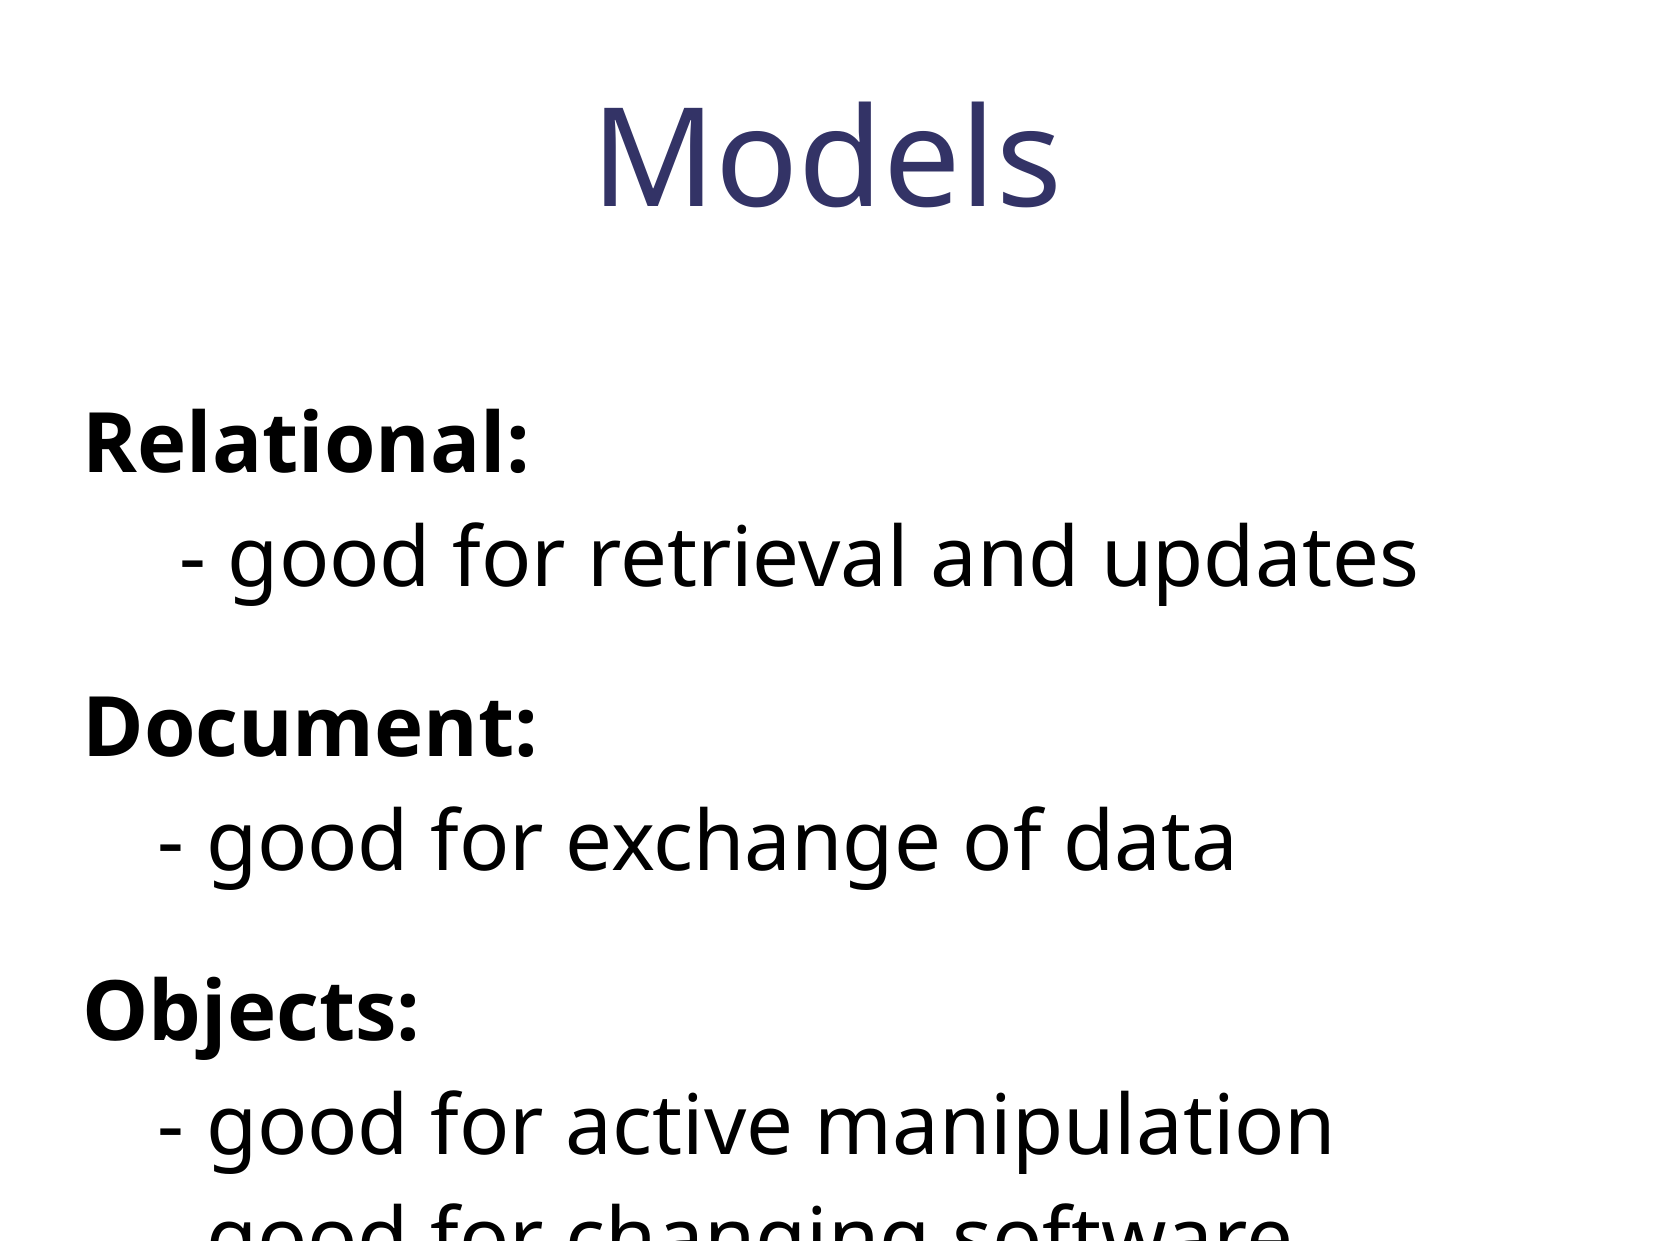

# Models
Relational:
	 - good for retrieval and updates
Document:
	- good for exchange of data
Objects:
	- good for active manipulation
	- good for changing software